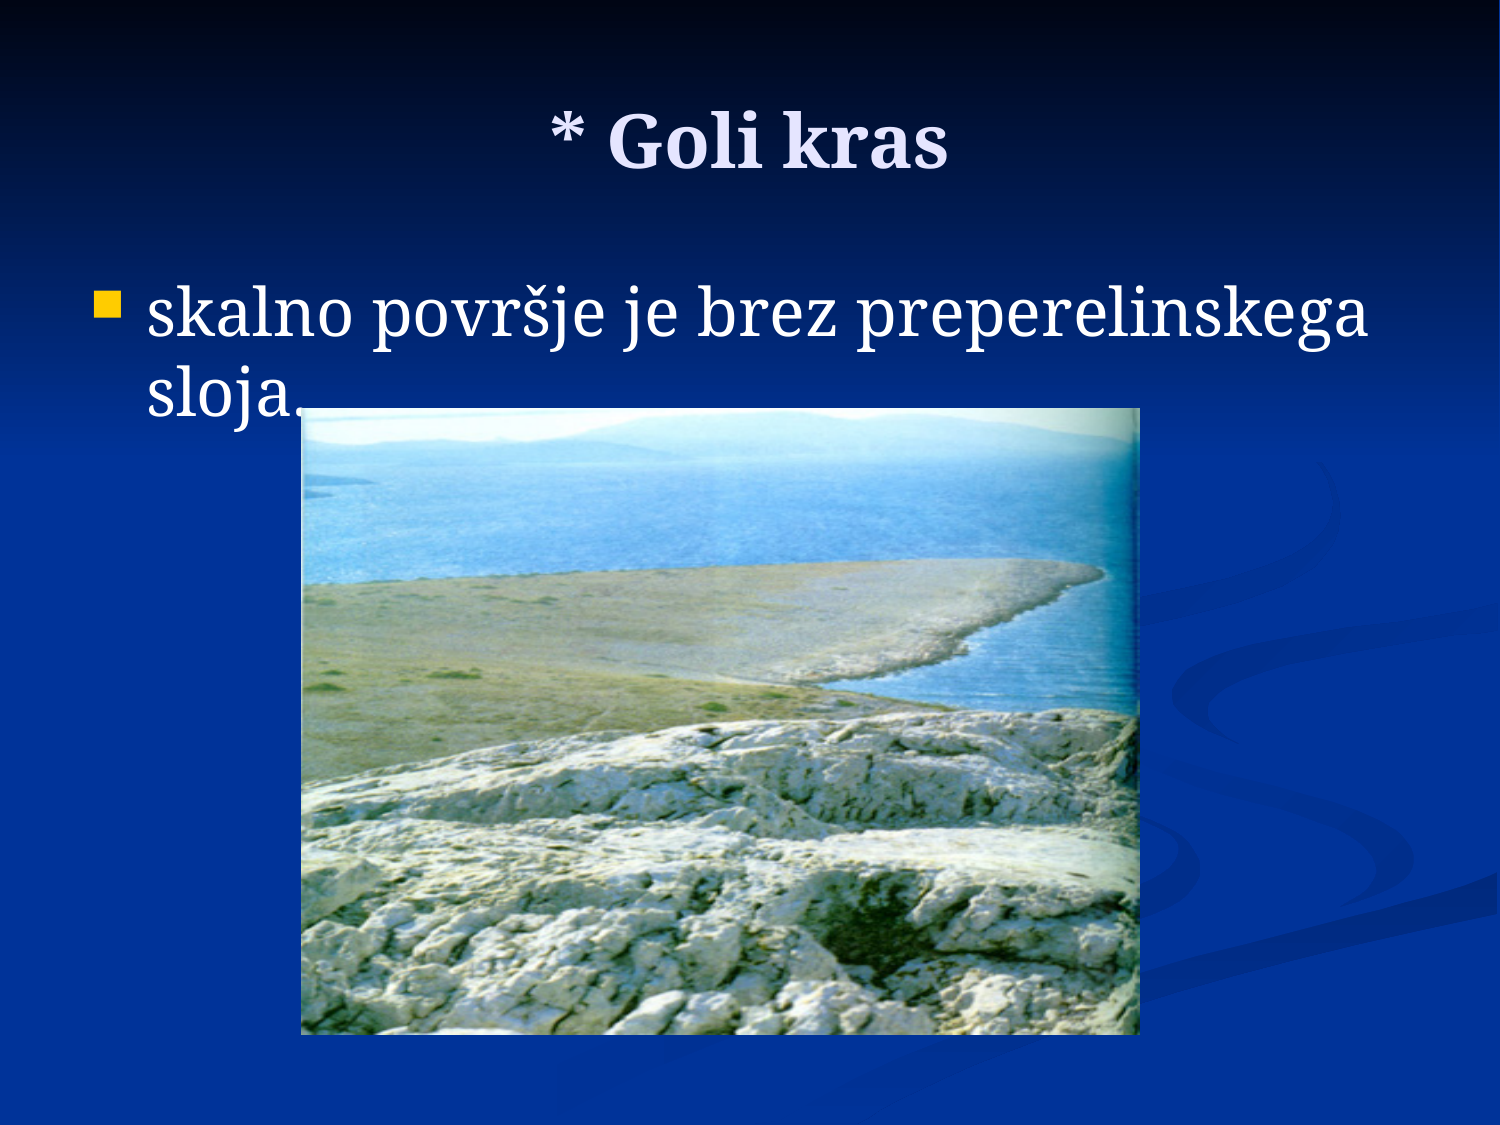

# * Goli kras
skalno površje je brez preperelinskega sloja.